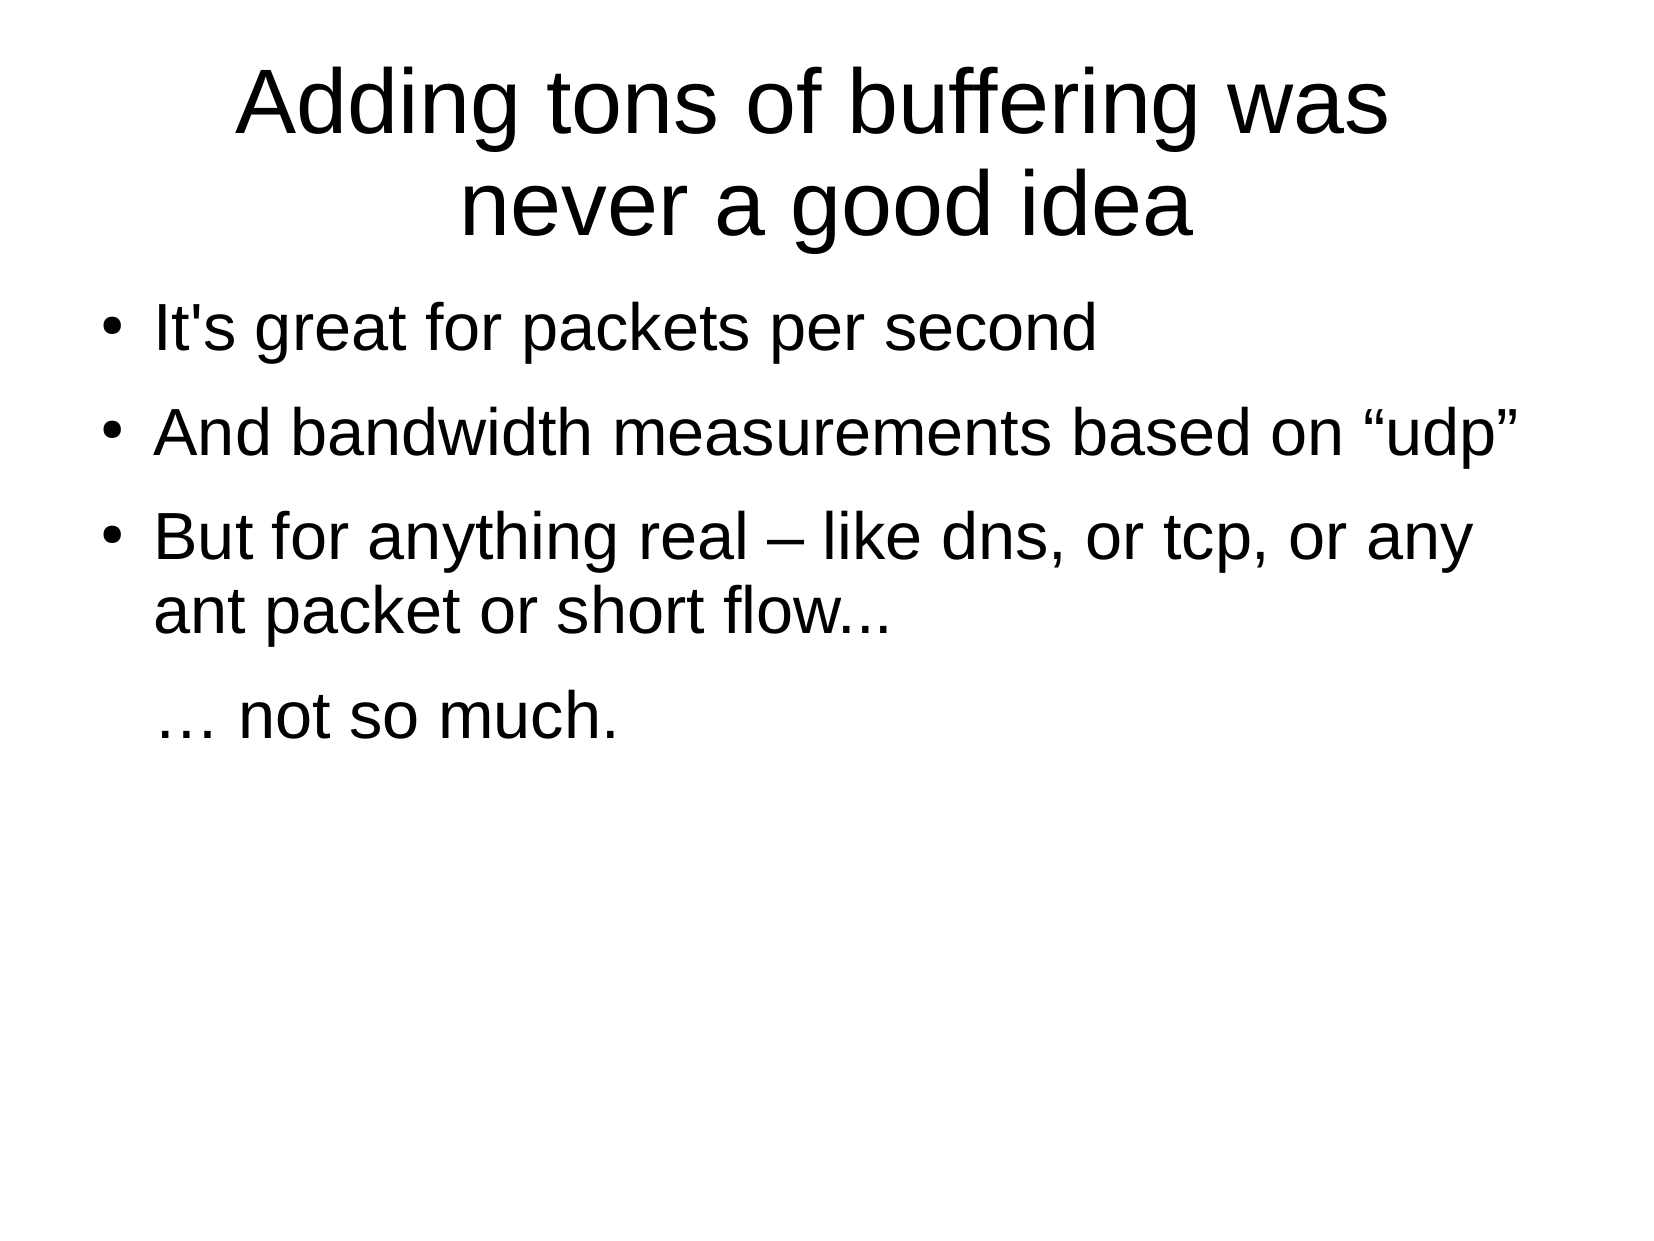

# Adding tons of buffering was never a good idea
It's great for packets per second
And bandwidth measurements based on “udp”
But for anything real – like dns, or tcp, or any ant packet or short flow...
… not so much.